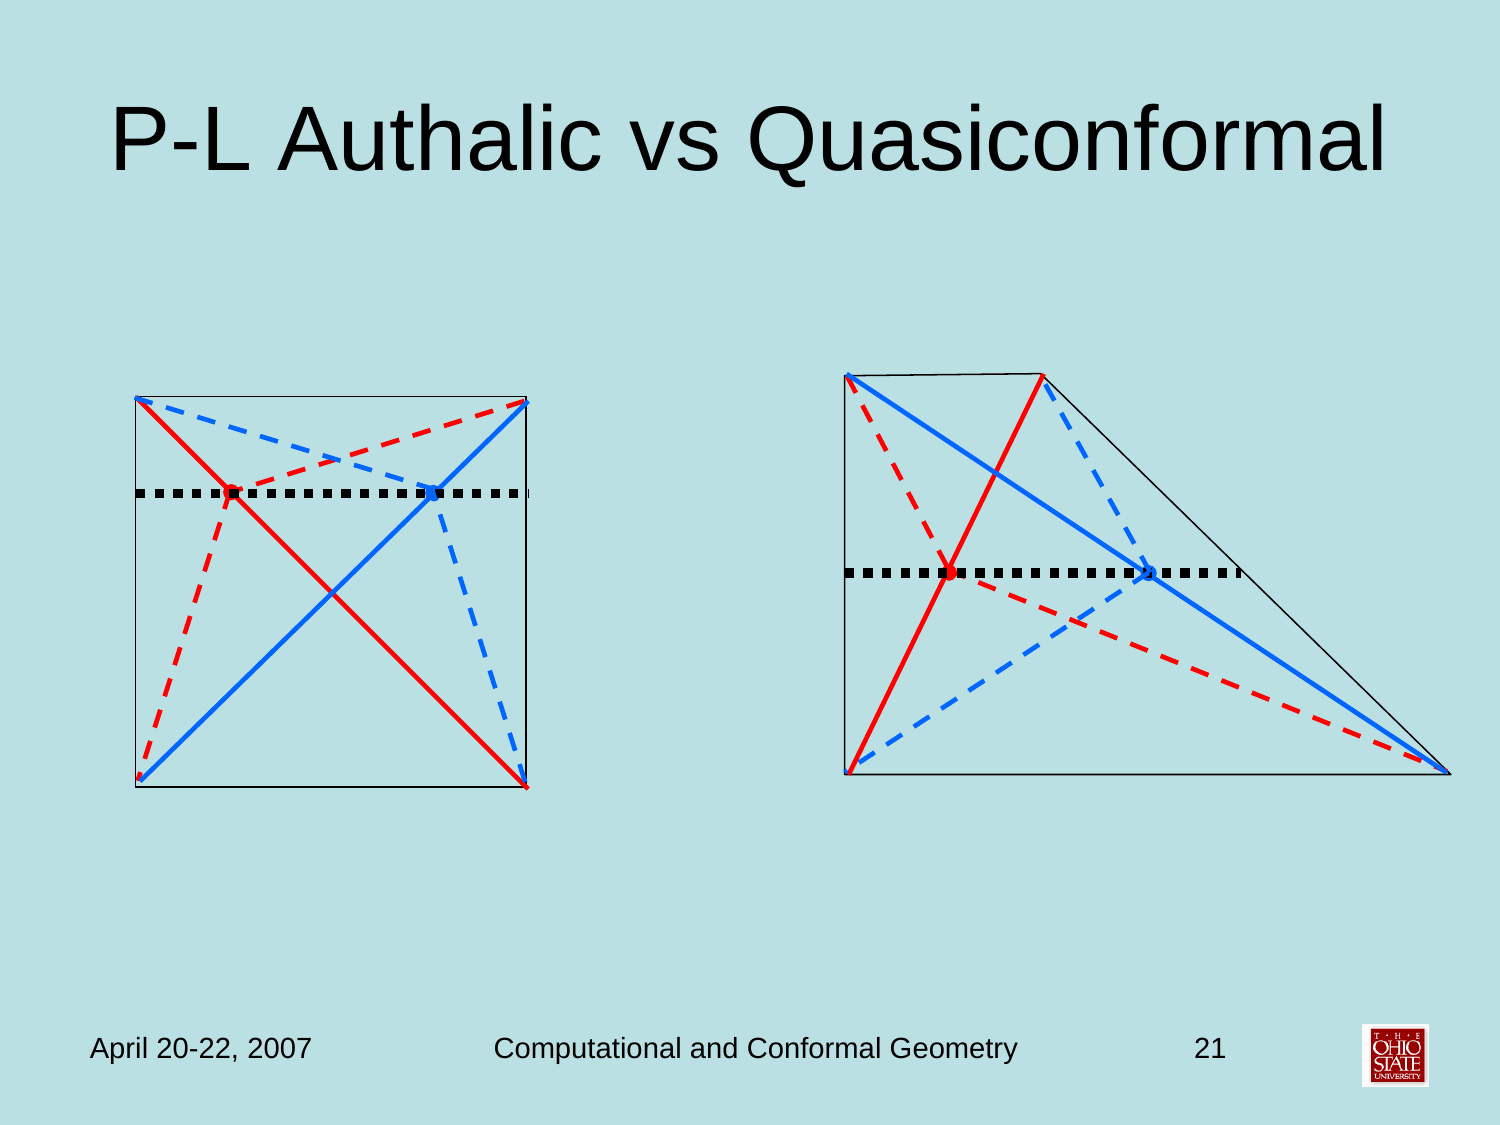

# P-L Authalic vs Quasiconformal
April 20-22, 2007
Computational and Conformal Geometry
21